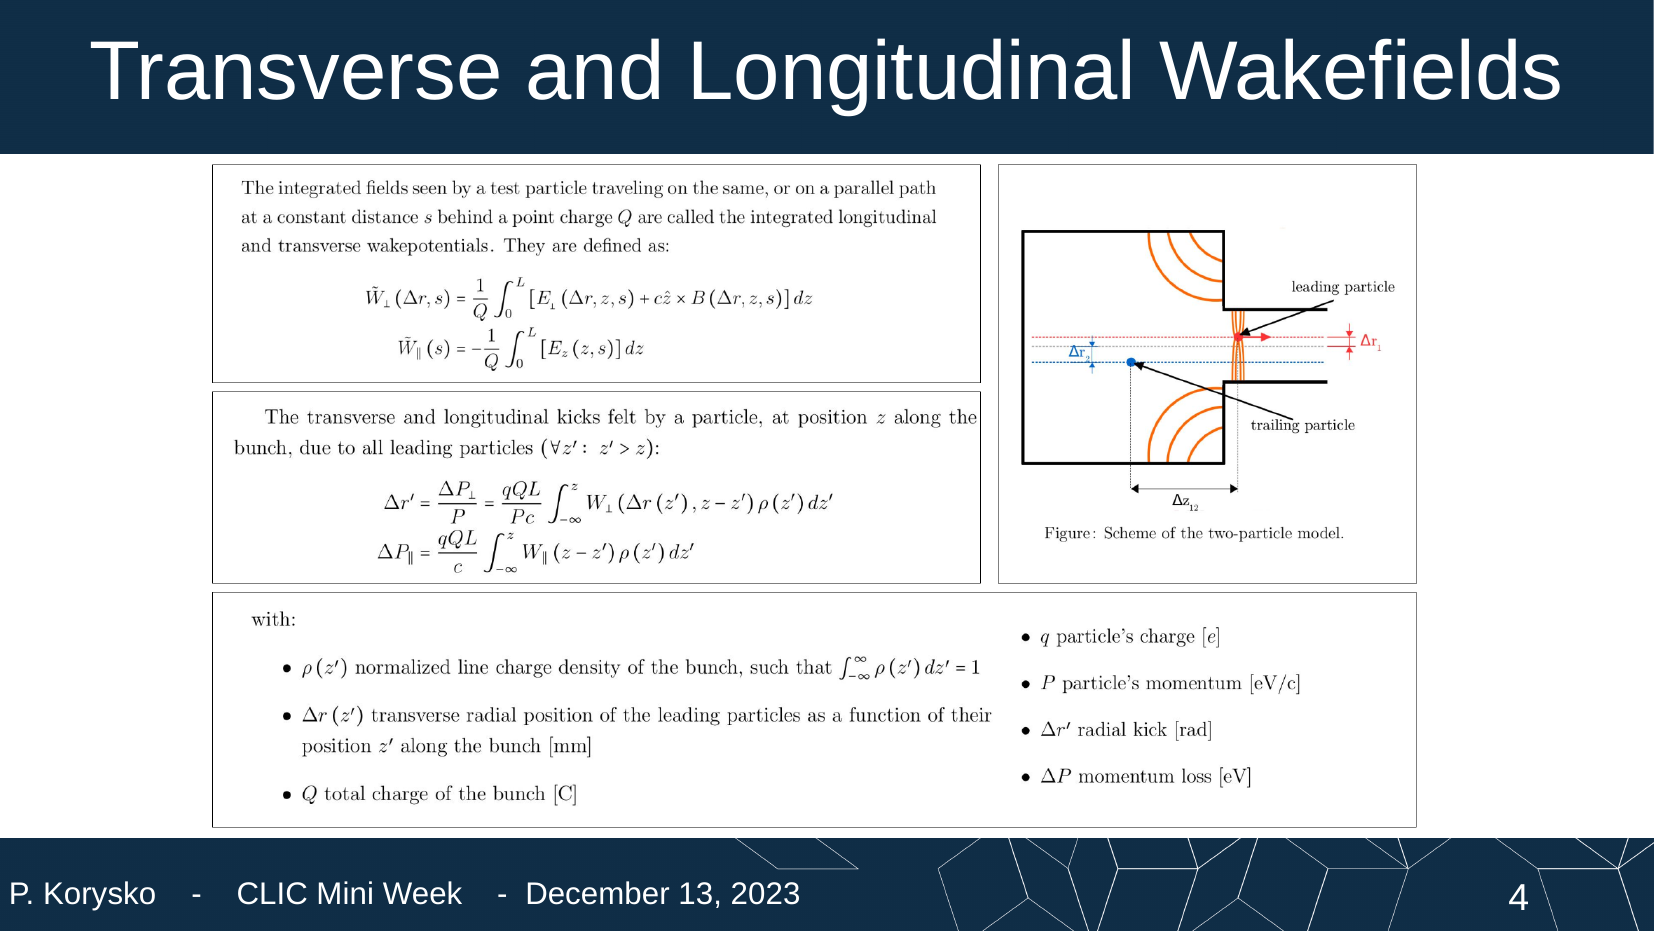

Transverse and Longitudinal Wakefields
P. Korysko - CLIC Mini Week - December 13, 2023